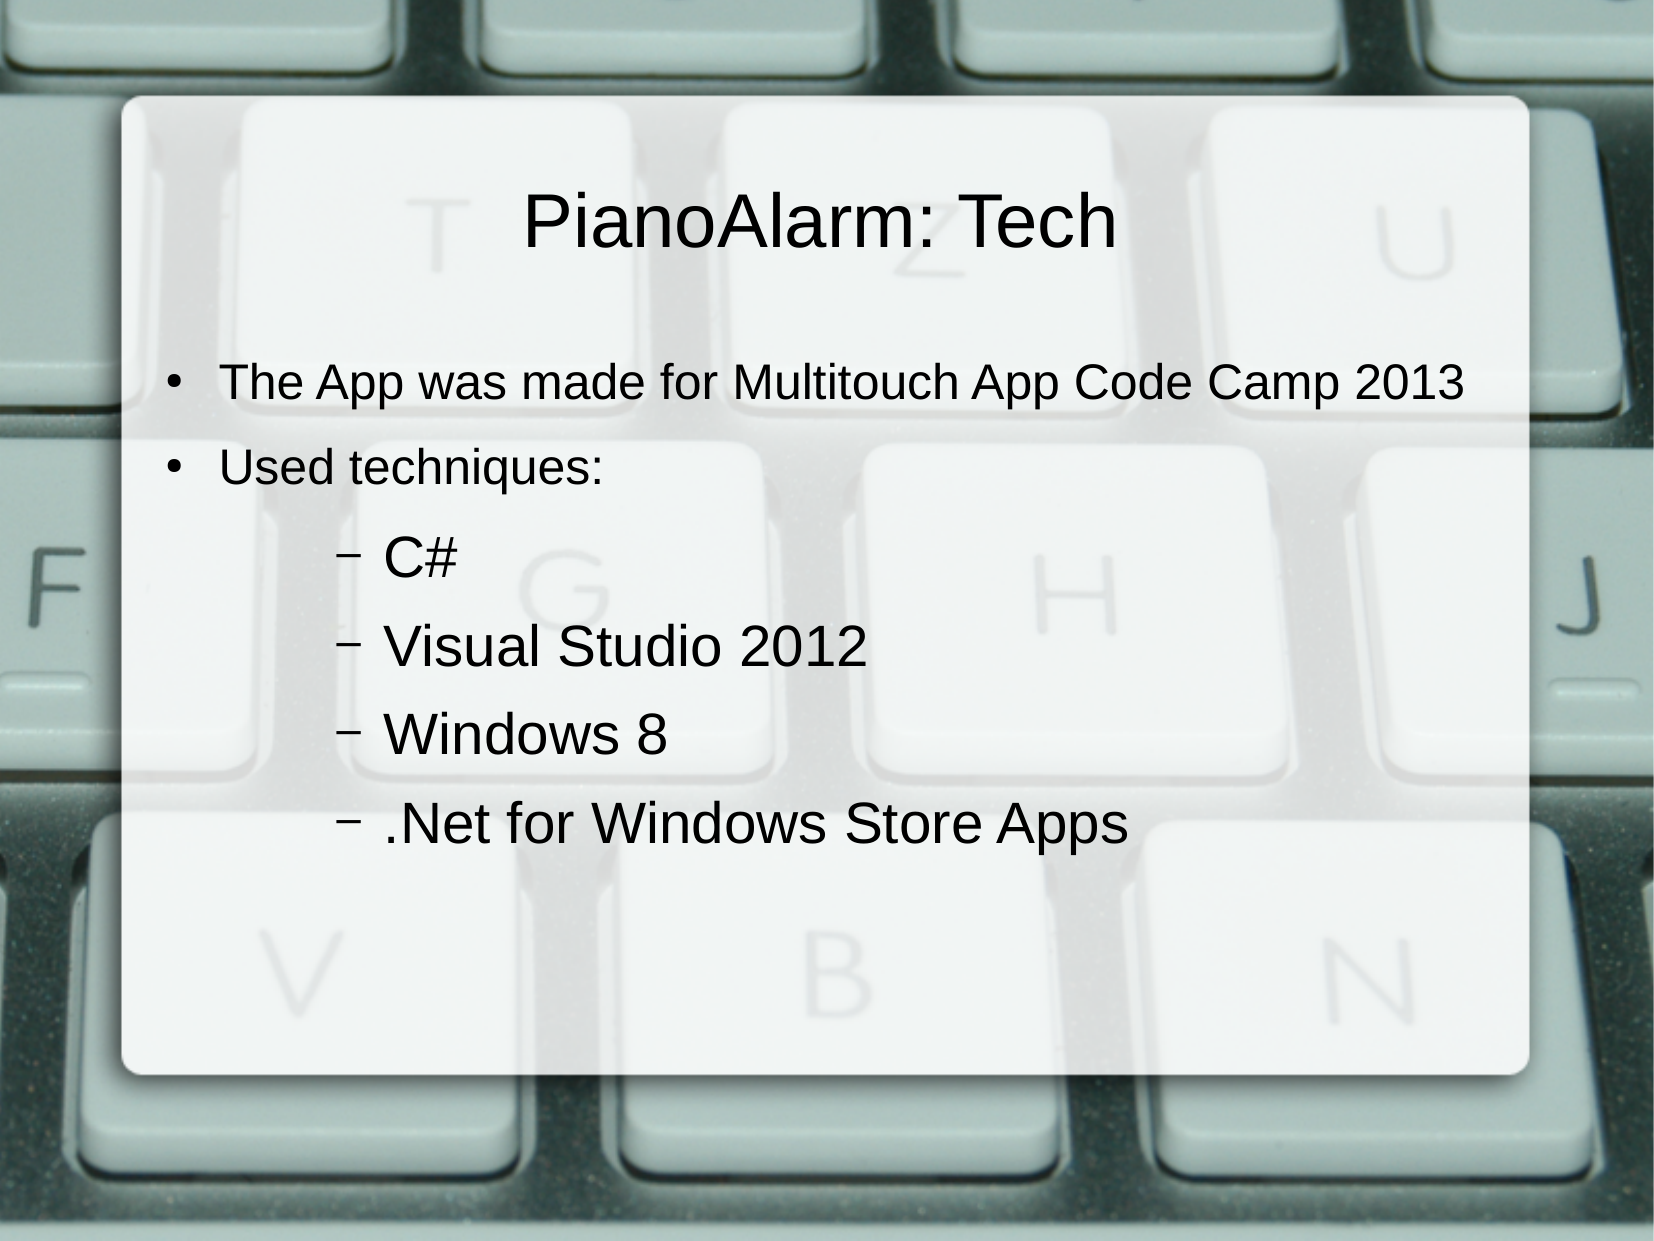

# PianoAlarm: Tech
The App was made for Multitouch App Code Camp 2013
Used techniques:
C#
Visual Studio 2012
Windows 8
.Net for Windows Store Apps